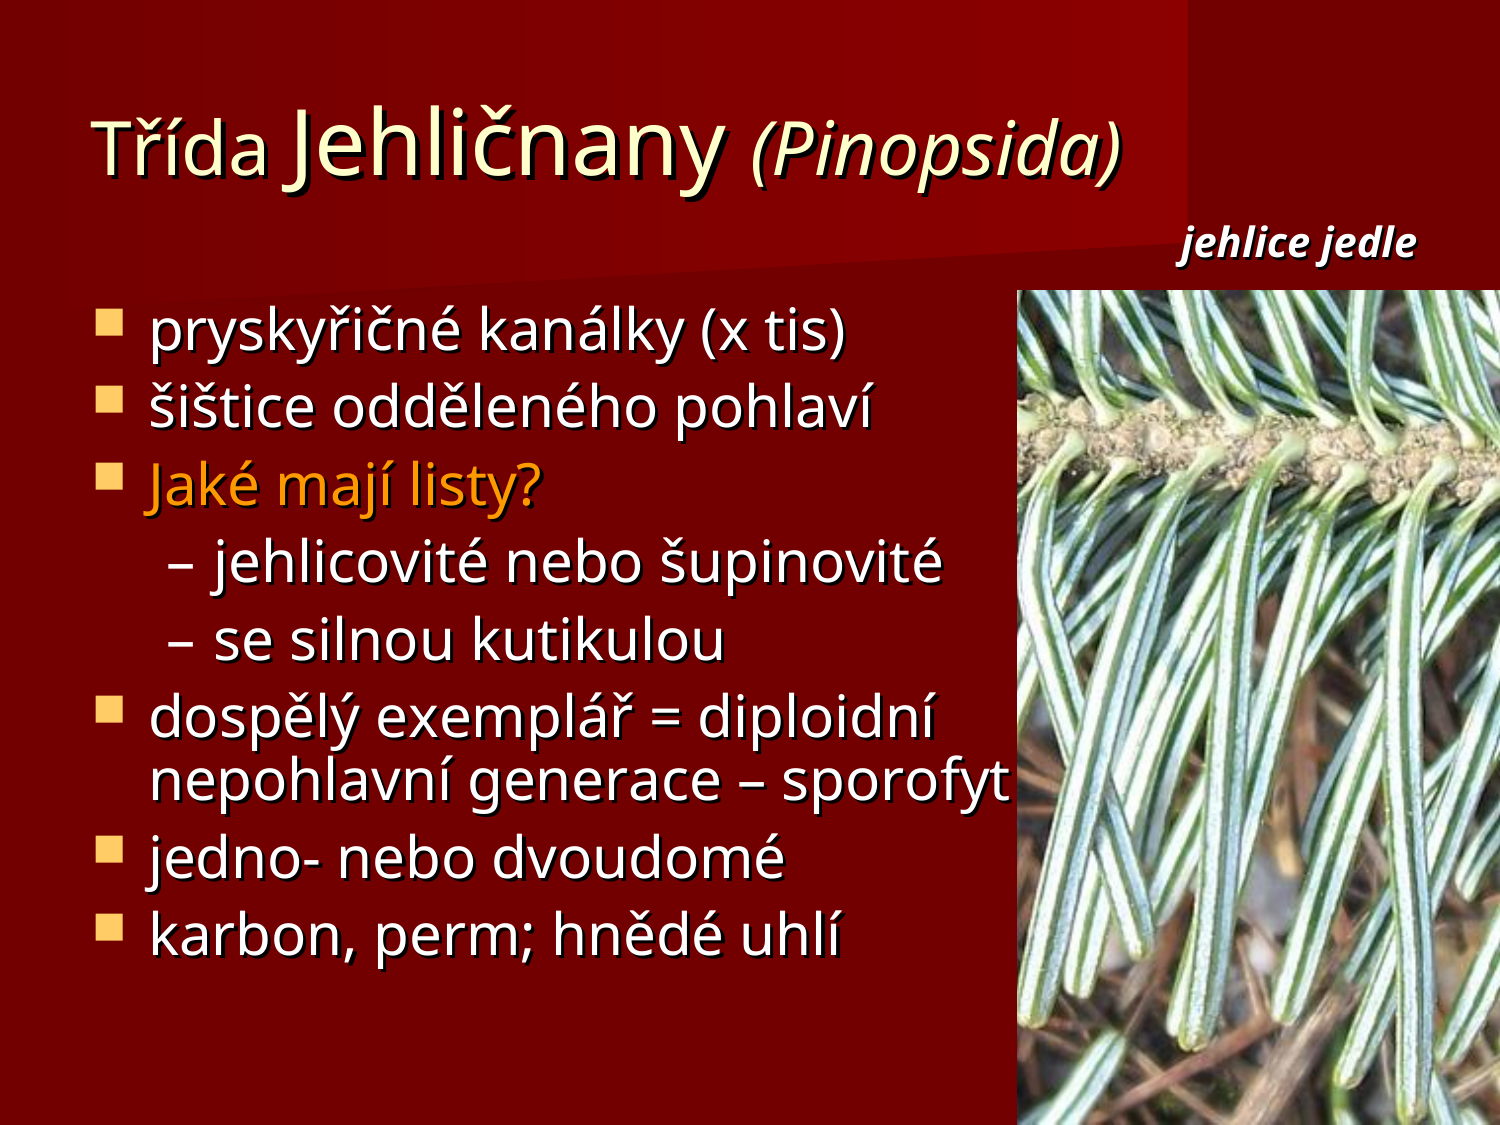

# Třída Jehličnany (Pinopsida)
jehlice jedle
pryskyřičné kanálky (x tis)
šištice odděleného pohlaví
Jaké mají listy?
jehlicovité nebo šupinovité
se silnou kutikulou
dospělý exemplář = diploidní nepohlavní generace – sporofyt
jedno- nebo dvoudomé
karbon, perm; hnědé uhlí